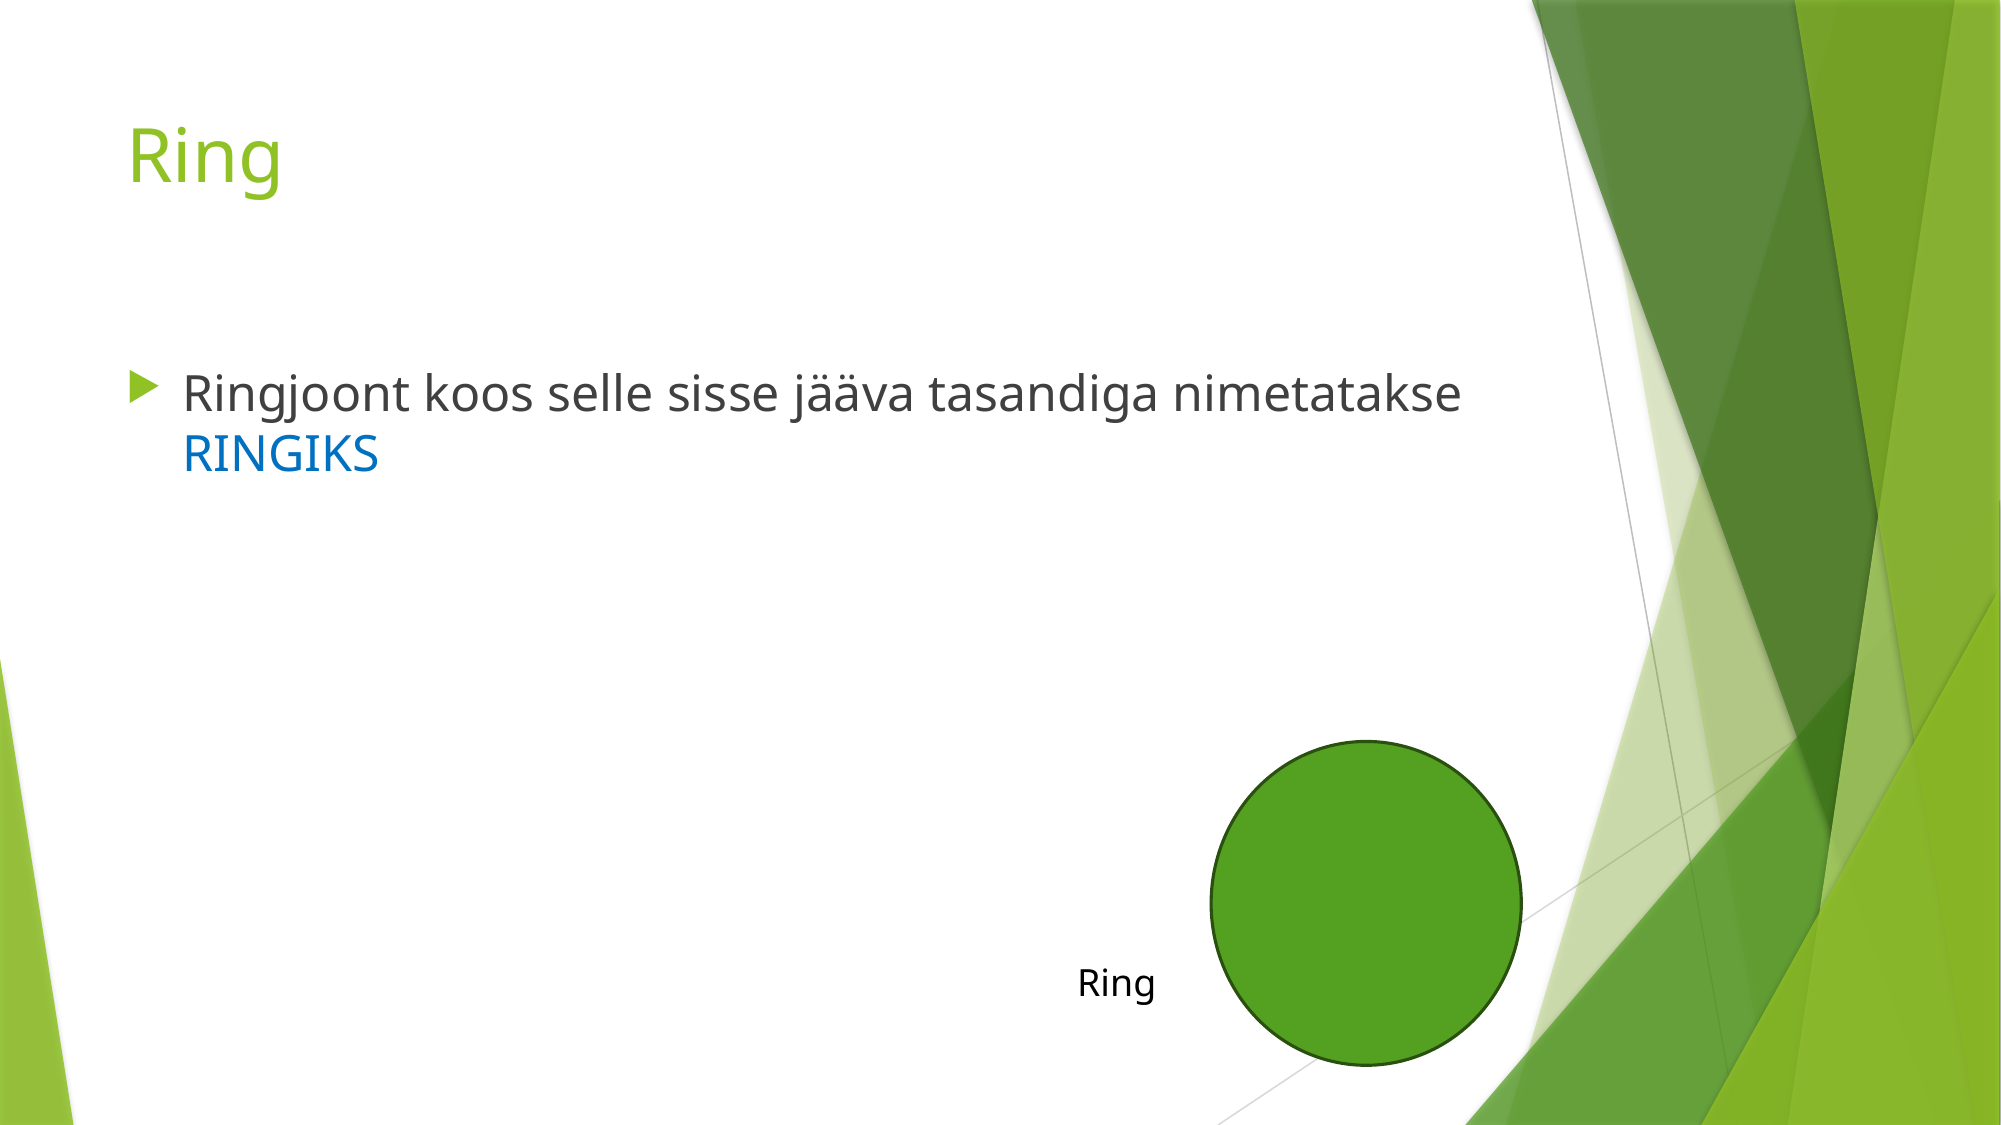

# Ring
Ringjoont koos selle sisse jääva tasandiga nimetatakse RINGIKS
Ring